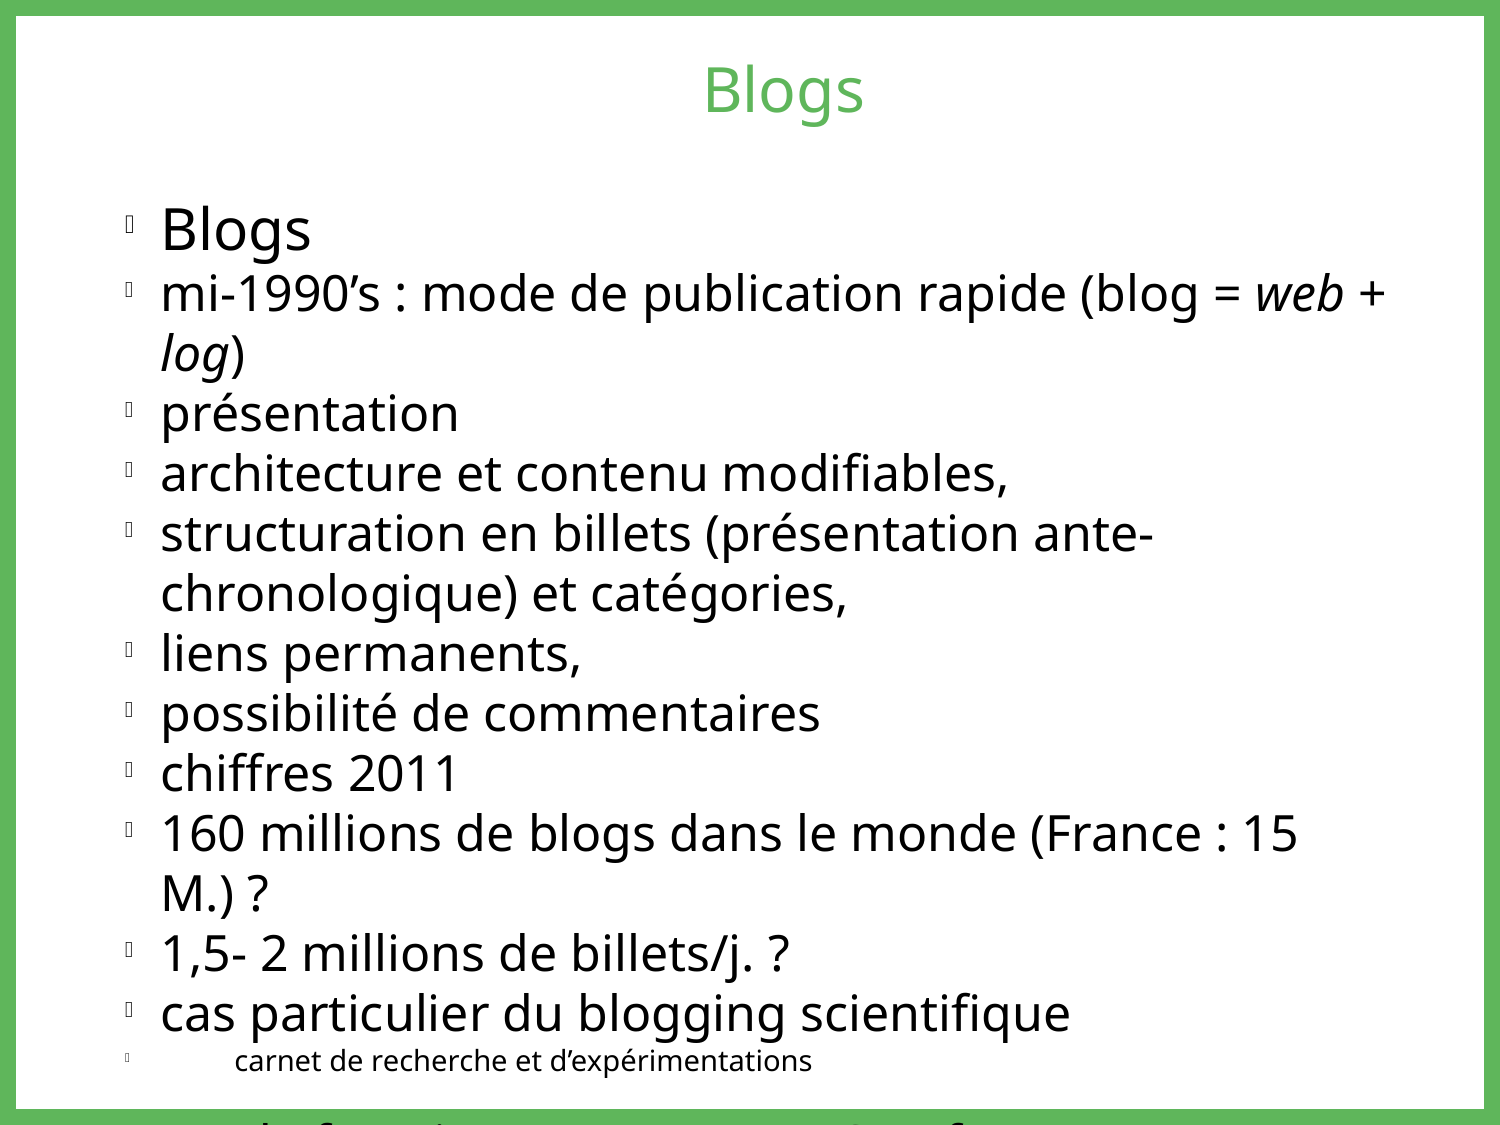

Blogs
Blogs
mi-1990’s : mode de publication rapide (blog = web + log)
présentation
architecture et contenu modifiables,
structuration en billets (présentation ante-chronologique) et catégories,
liens permanents,
possibilité de commentaires
chiffres 2011
160 millions de blogs dans le monde (France : 15 M.) ?
1,5- 2 millions de billets/j. ?
cas particulier du blogging scientifique
	carnet de recherche et d’expérimentations
Ex. de fonctionnement : URFISTInfo